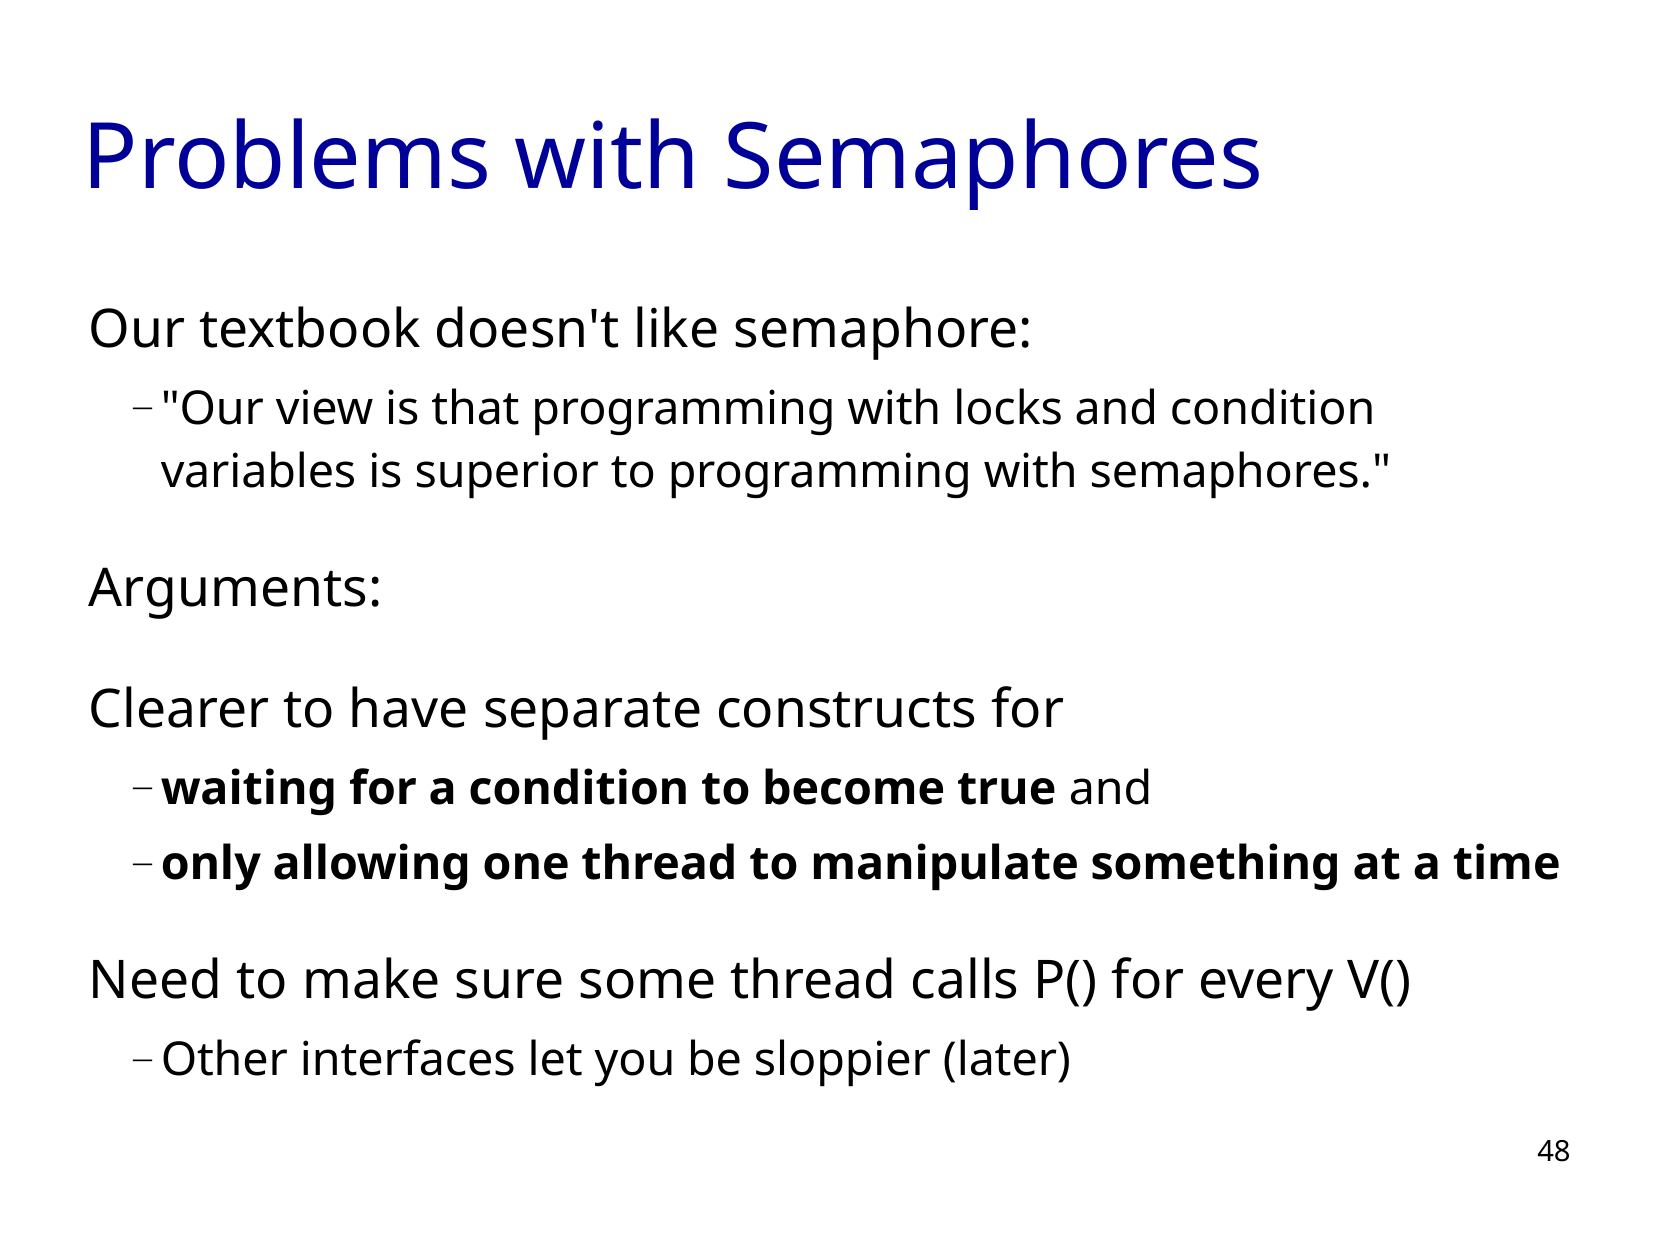

# Problems with Semaphores
Our textbook doesn't like semaphore:
"Our view is that programming with locks and condition variables is superior to programming with semaphores."
Arguments:
Clearer to have separate constructs for
waiting for a condition to become true and
only allowing one thread to manipulate something at a time
Need to make sure some thread calls P() for every V()
Other interfaces let you be sloppier (later)
48